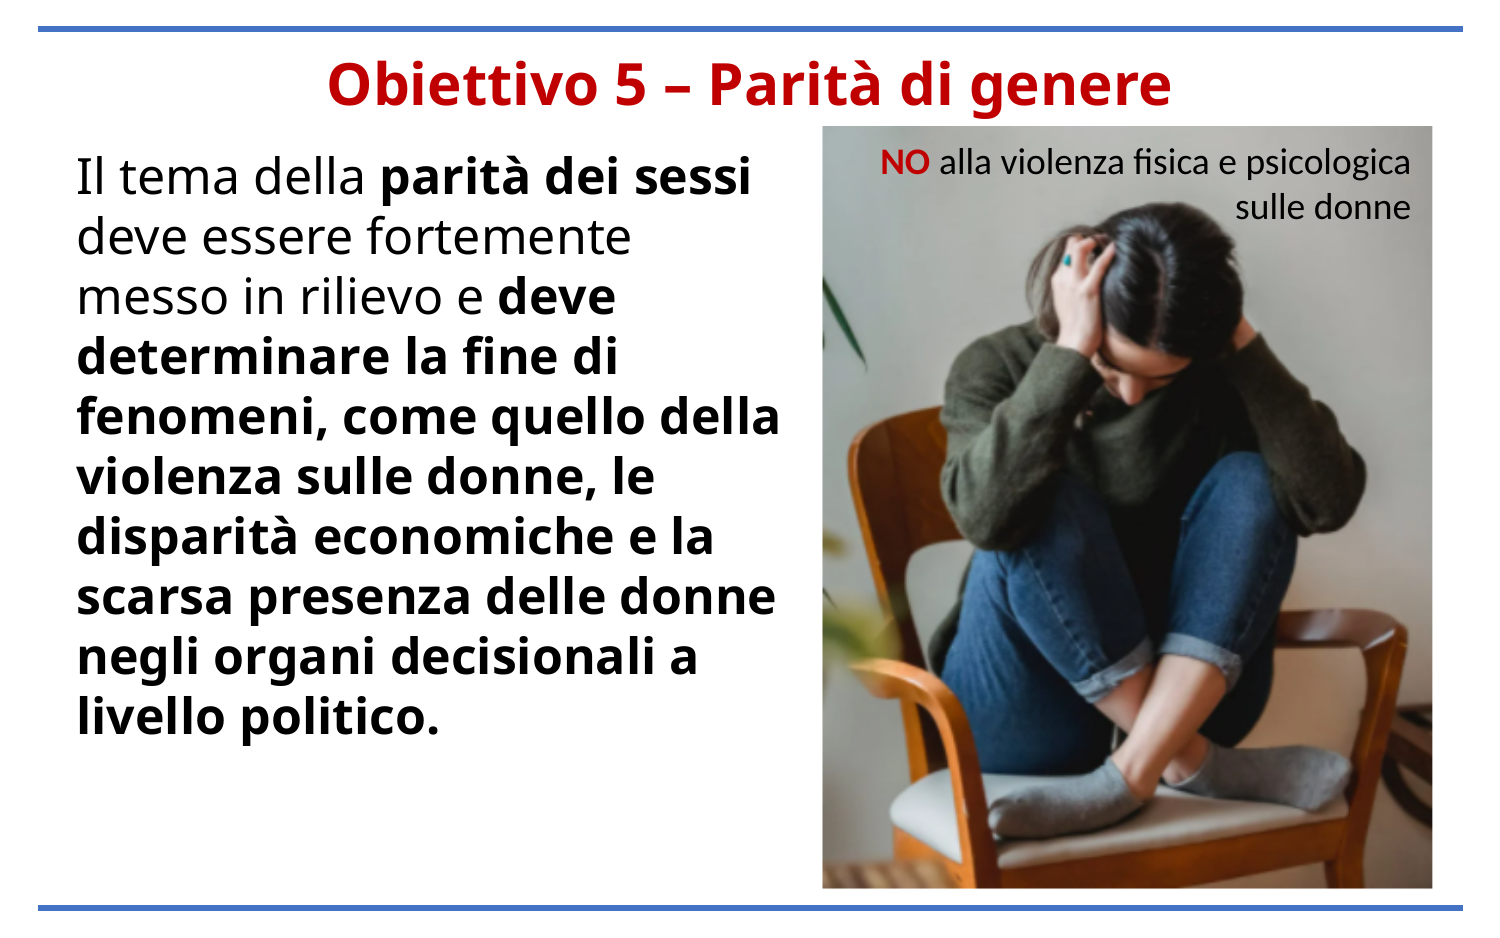

# Obiettivo 5 – Parità di genere
NO alla violenza fisica e psicologica
sulle donne
Il tema della parità dei sessi deve essere fortemente messo in rilievo e deve determinare la fine di fenomeni, come quello della violenza sulle donne, le disparità economiche e la scarsa presenza delle donne negli organi decisionali a livello politico.